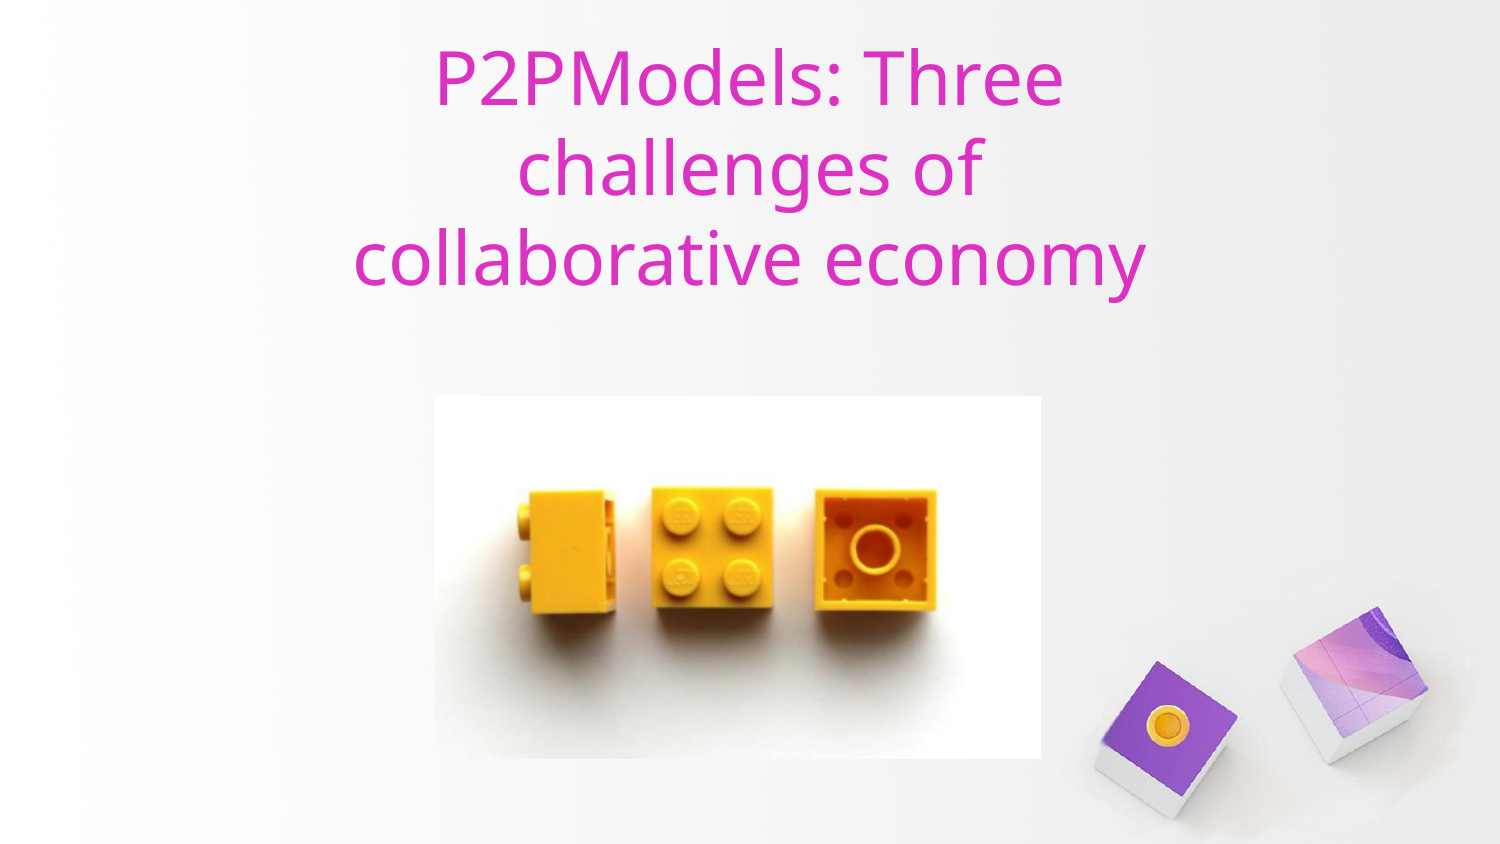

# P2PModels: Three challenges of collaborative economy